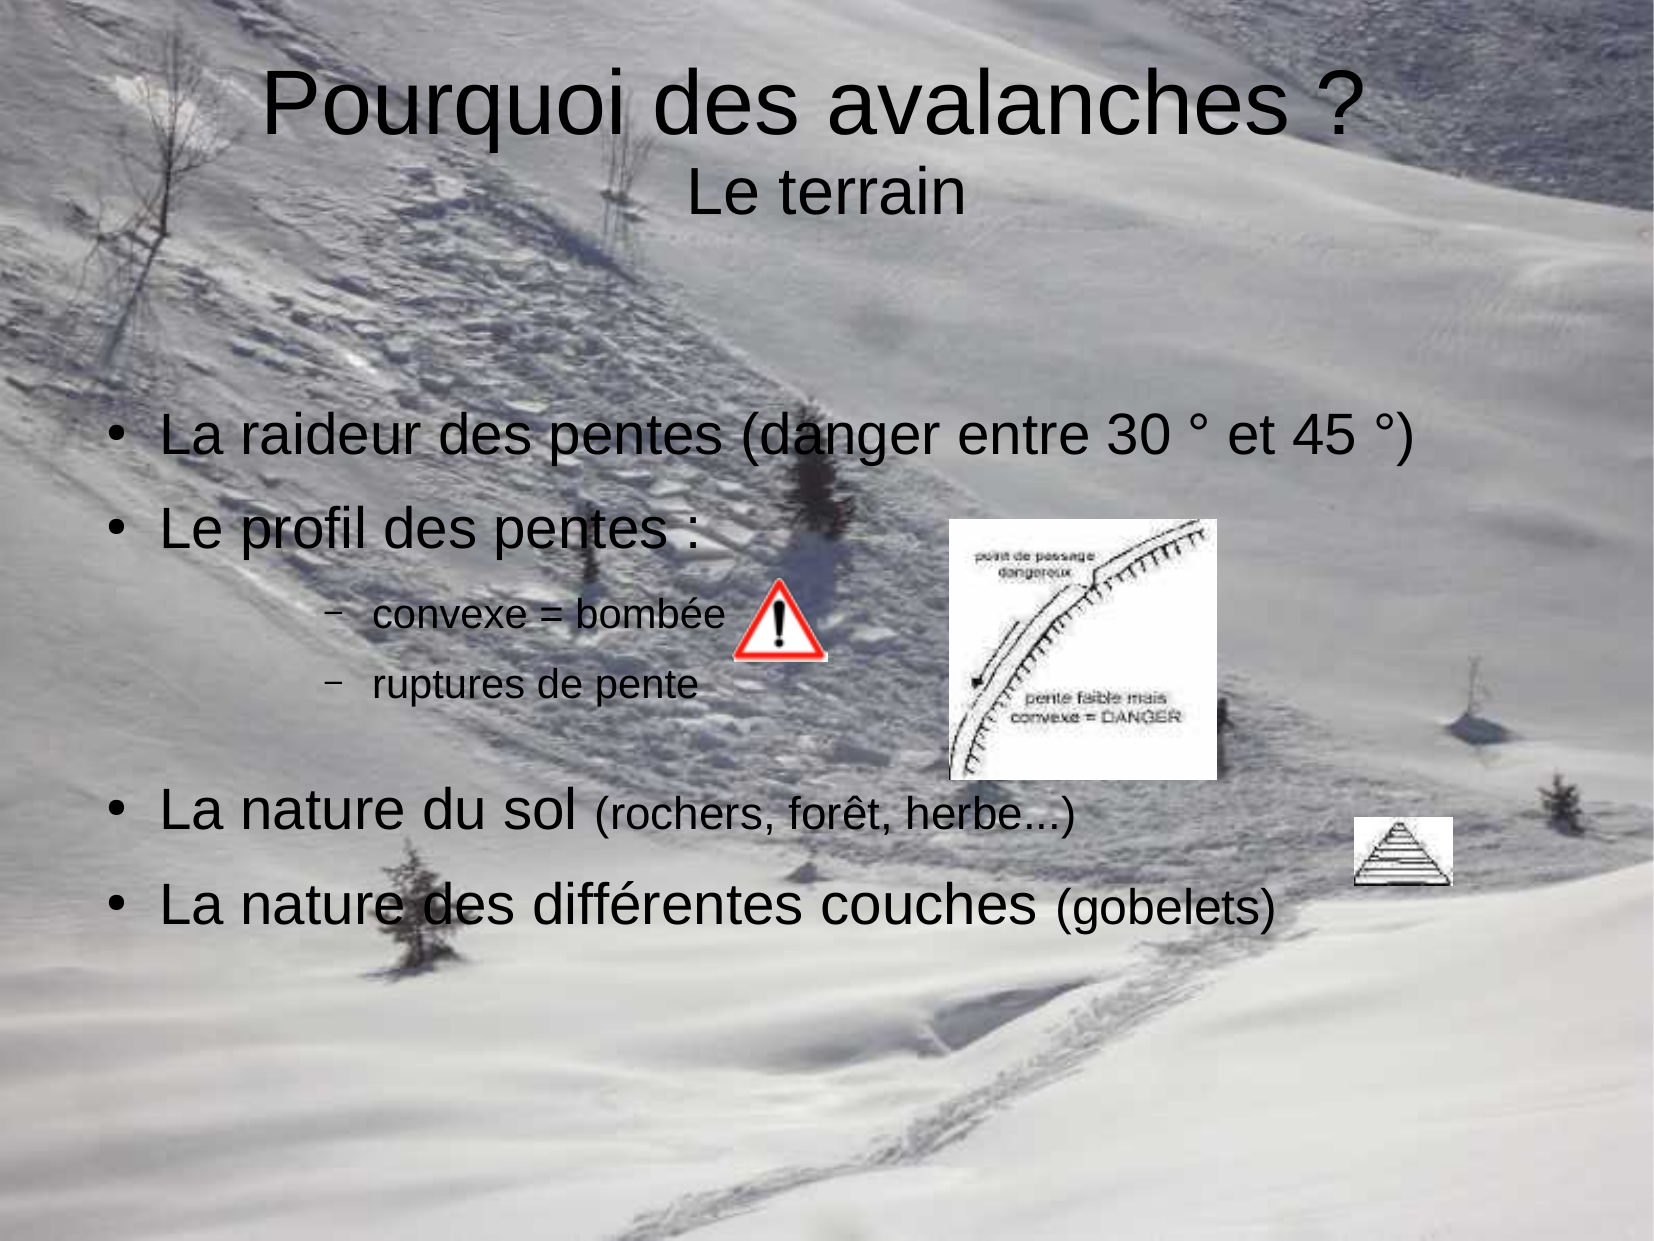

# Pourquoi des avalanches ? Le terrain
La raideur des pentes (danger entre 30 ° et 45 °)
Le profil des pentes :
convexe = bombée
ruptures de pente
La nature du sol (rochers, forêt, herbe...)
La nature des différentes couches (gobelets)